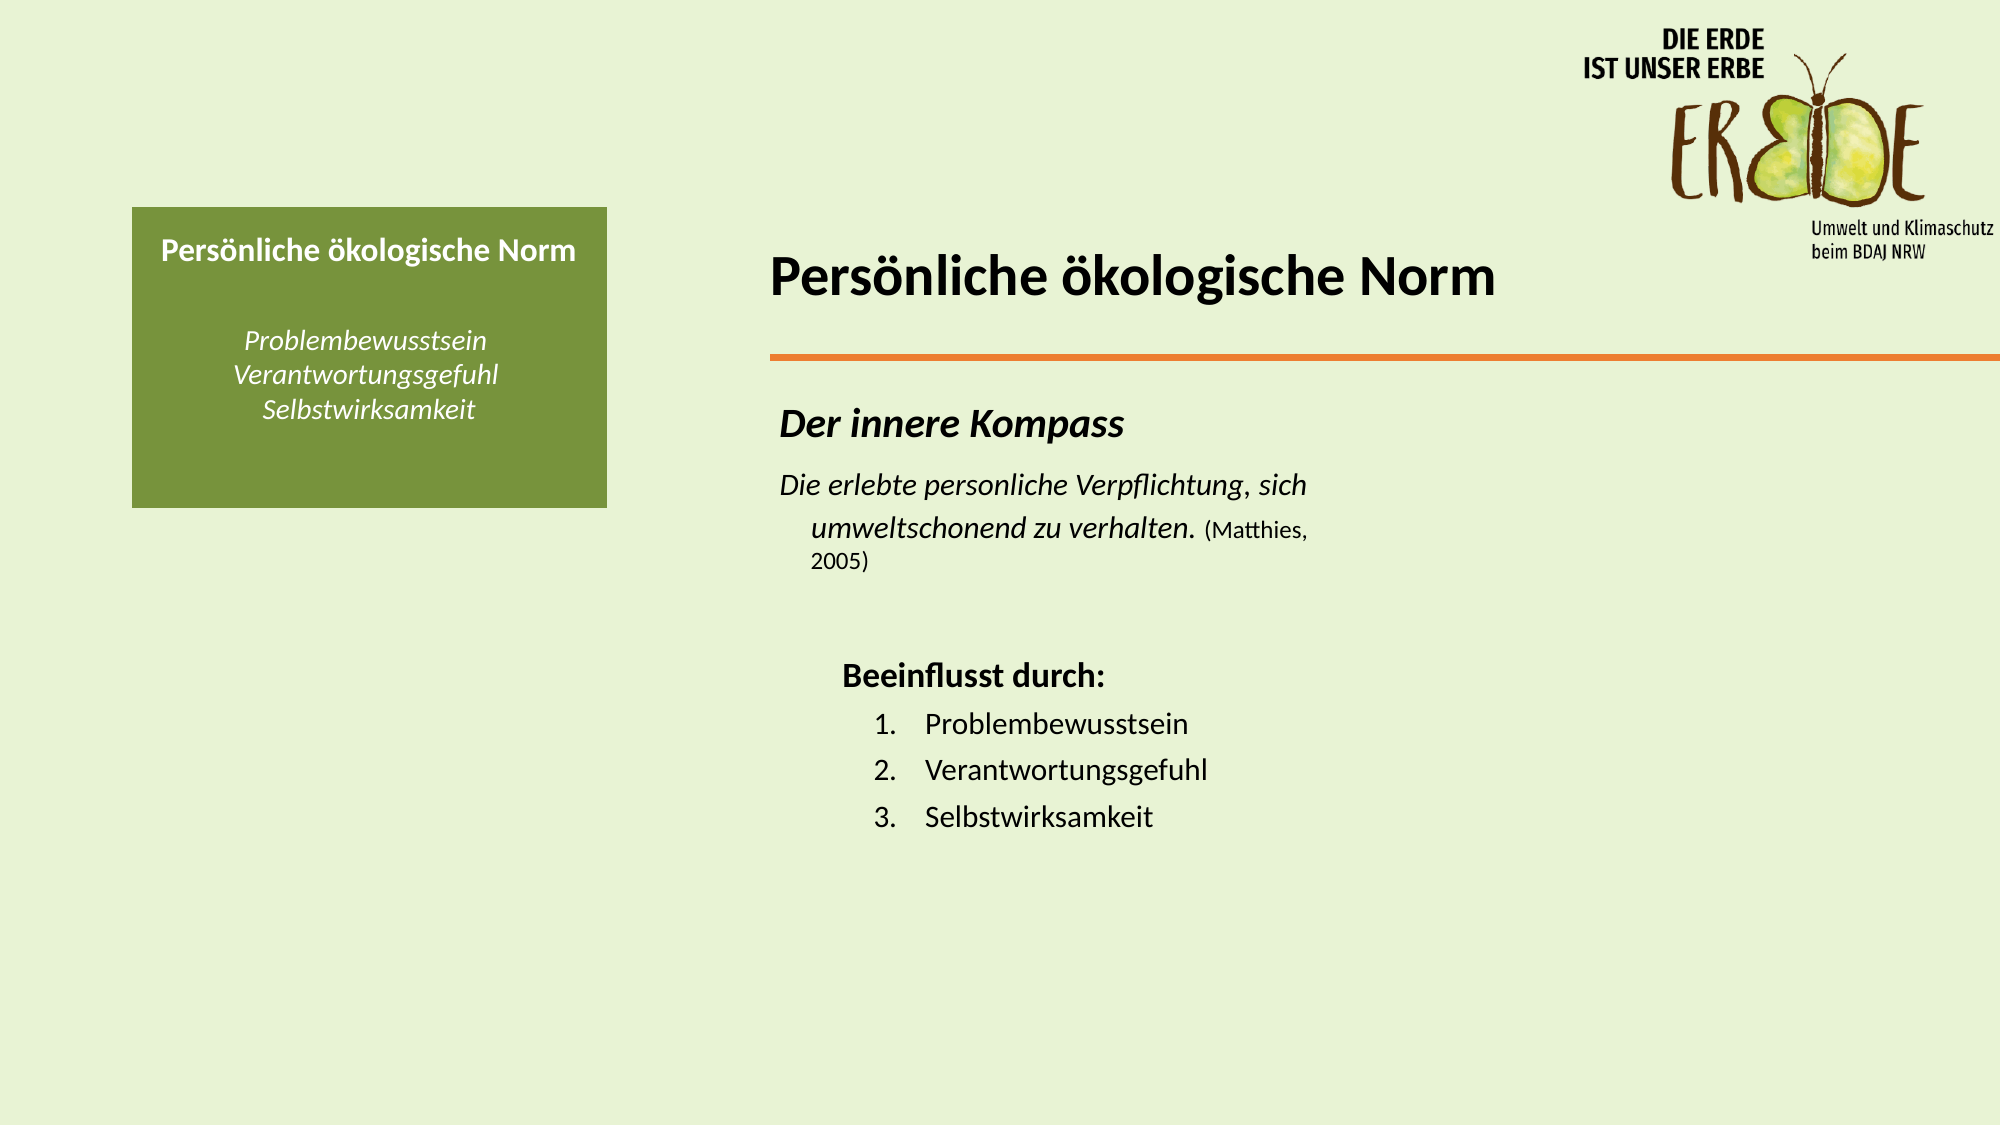

Persönliche ökologische Norm
Problembewusstsein
Verantwortungsgefuhl
Selbstwirksamkeit
Persönliche ökologische Norm
Der innere Kompass
Die erlebte personliche Verpflichtung, sich umweltschonend zu verhalten. (Matthies,
2005)
Beeinflusst durch:
1. Problembewusstsein
2. Verantwortungsgefuhl
3. Selbstwirksamkeit